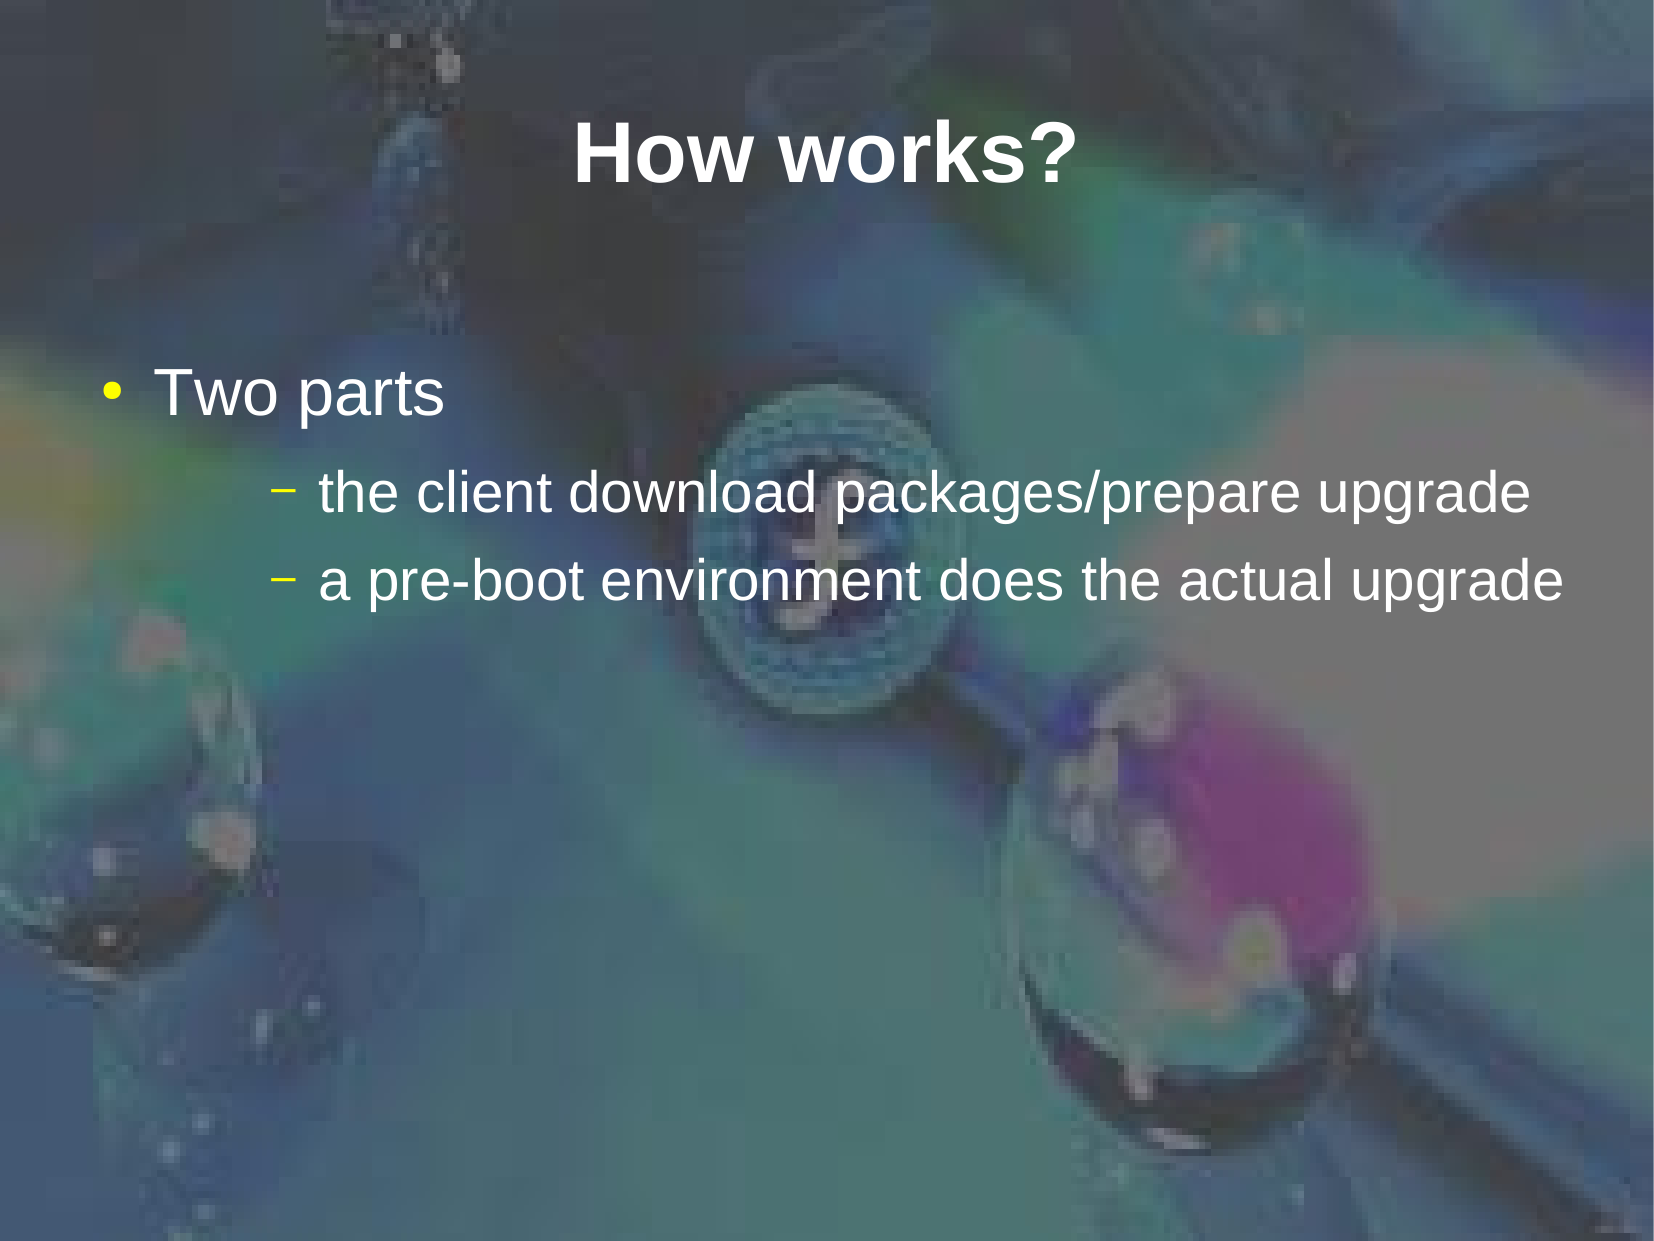

# How works?
Two parts
the client download packages/prepare upgrade
a pre-boot environment does the actual upgrade